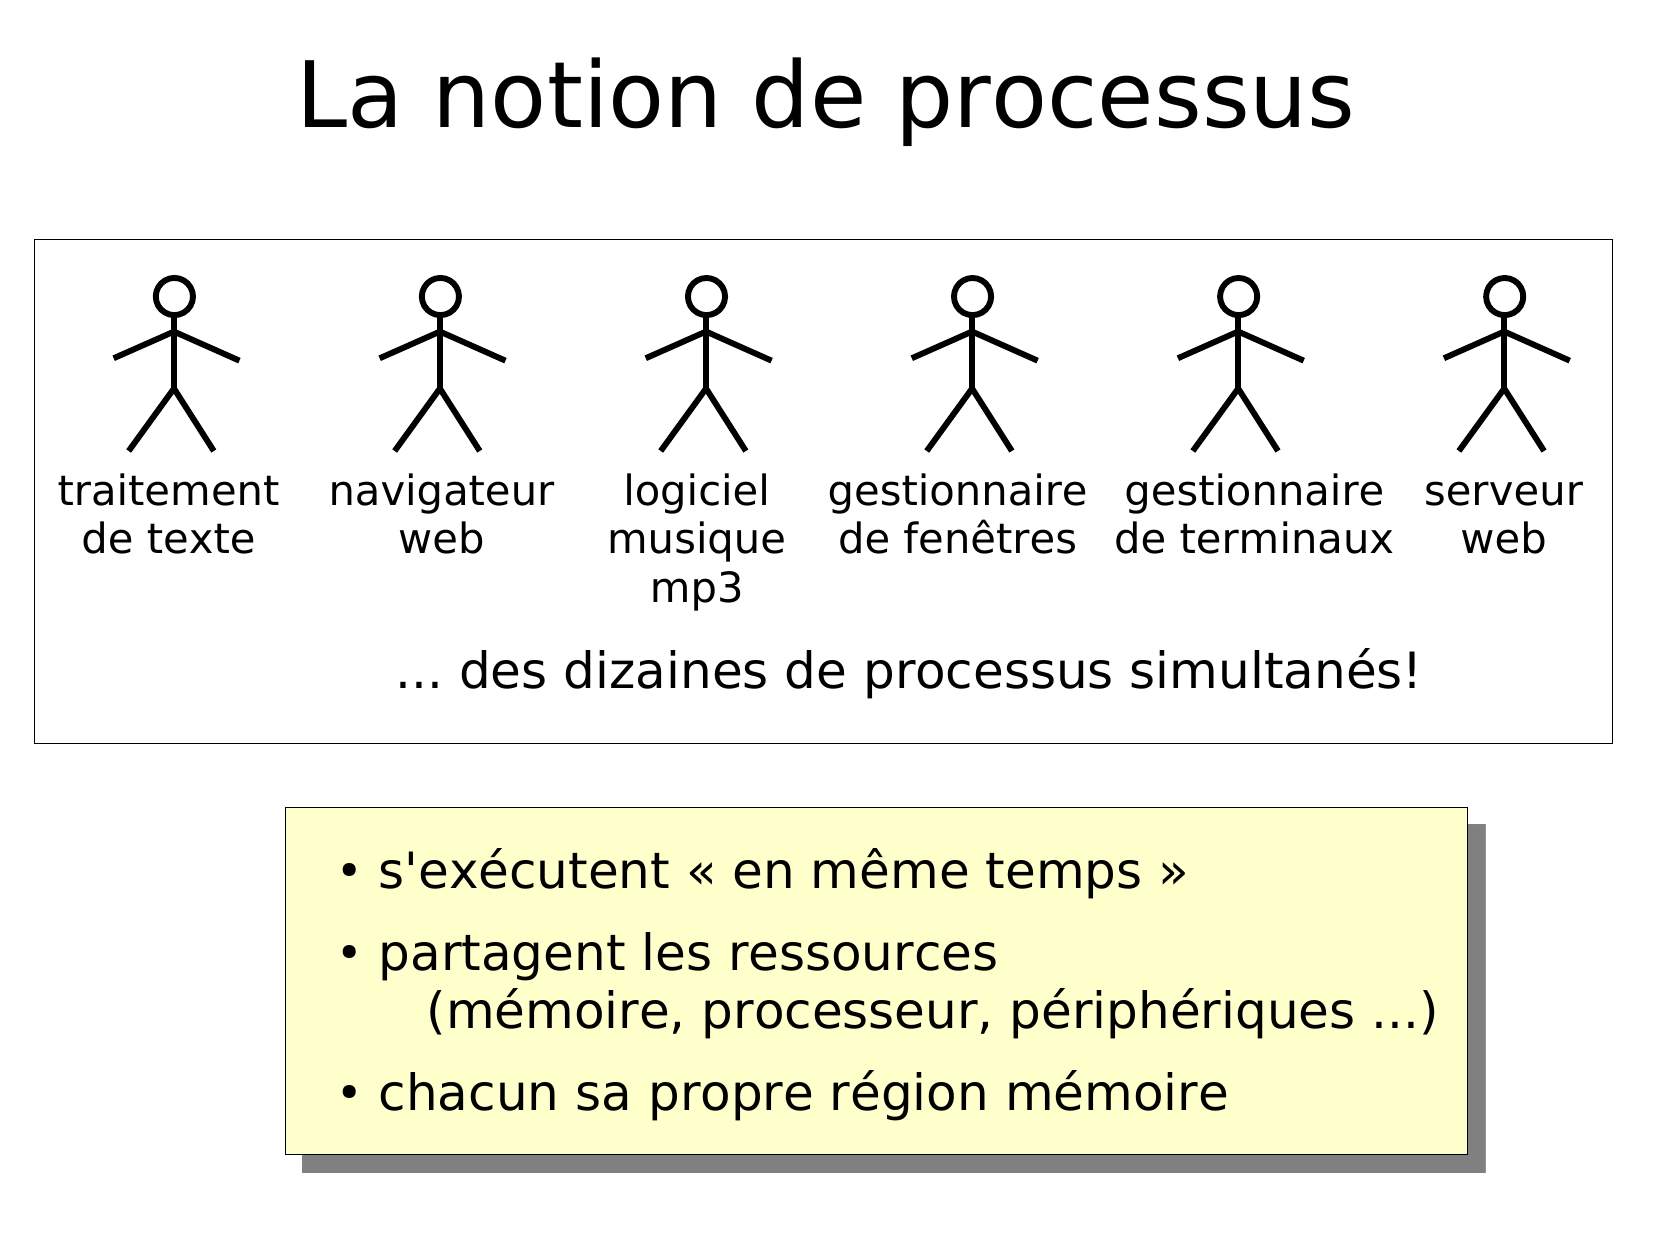

# La notion de processus
traitement
de texte
navigateur
web
logiciel
musique
mp3
gestionnaire
de fenêtres
gestionnaire
de terminaux
serveur
web
... des dizaines de processus simultanés!
s'exécutent « en même temps »
partagent les ressources
 (mémoire, processeur, périphériques ...)
chacun sa propre région mémoire